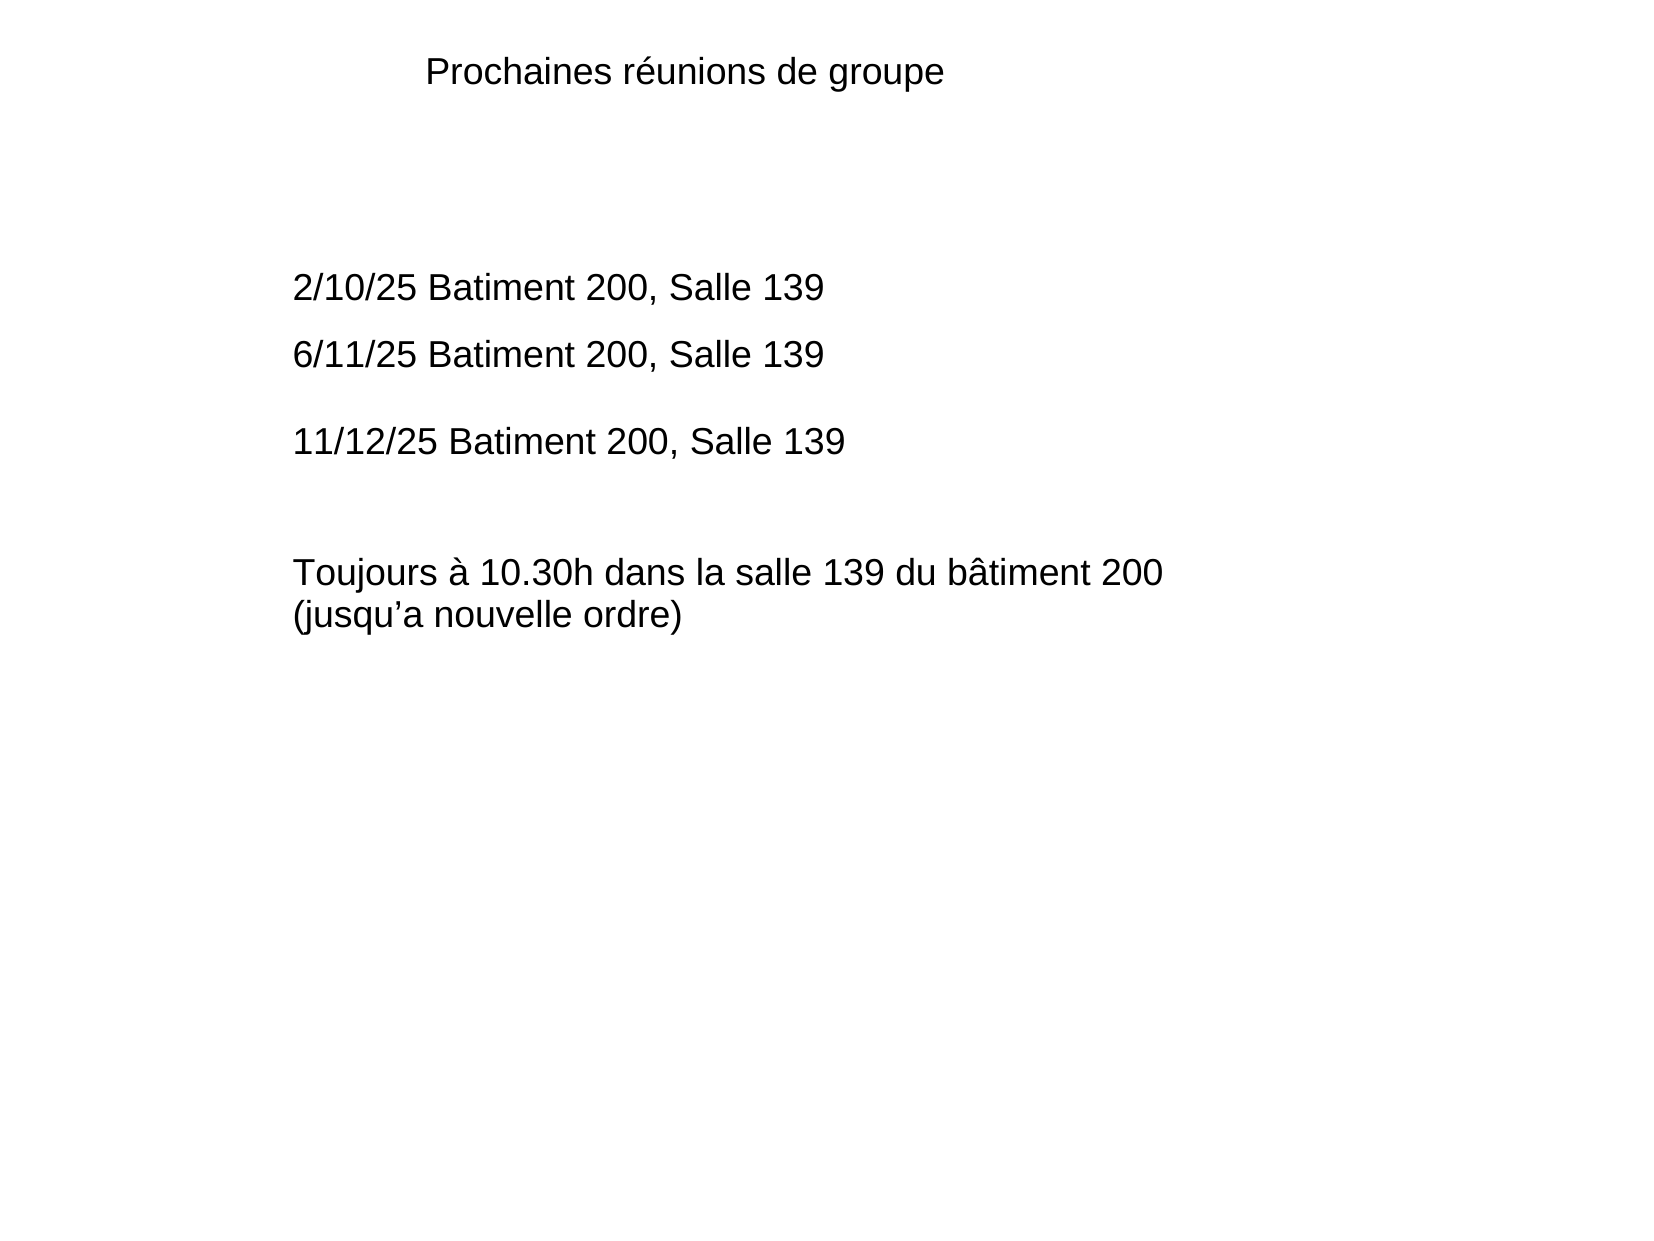

Prochaines réunions de groupe
2/10/25 Batiment 200, Salle 139
6/11/25 Batiment 200, Salle 139
11/12/25 Batiment 200, Salle 139
Toujours à 10.30h dans la salle 139 du bâtiment 200
(jusqu’a nouvelle ordre)